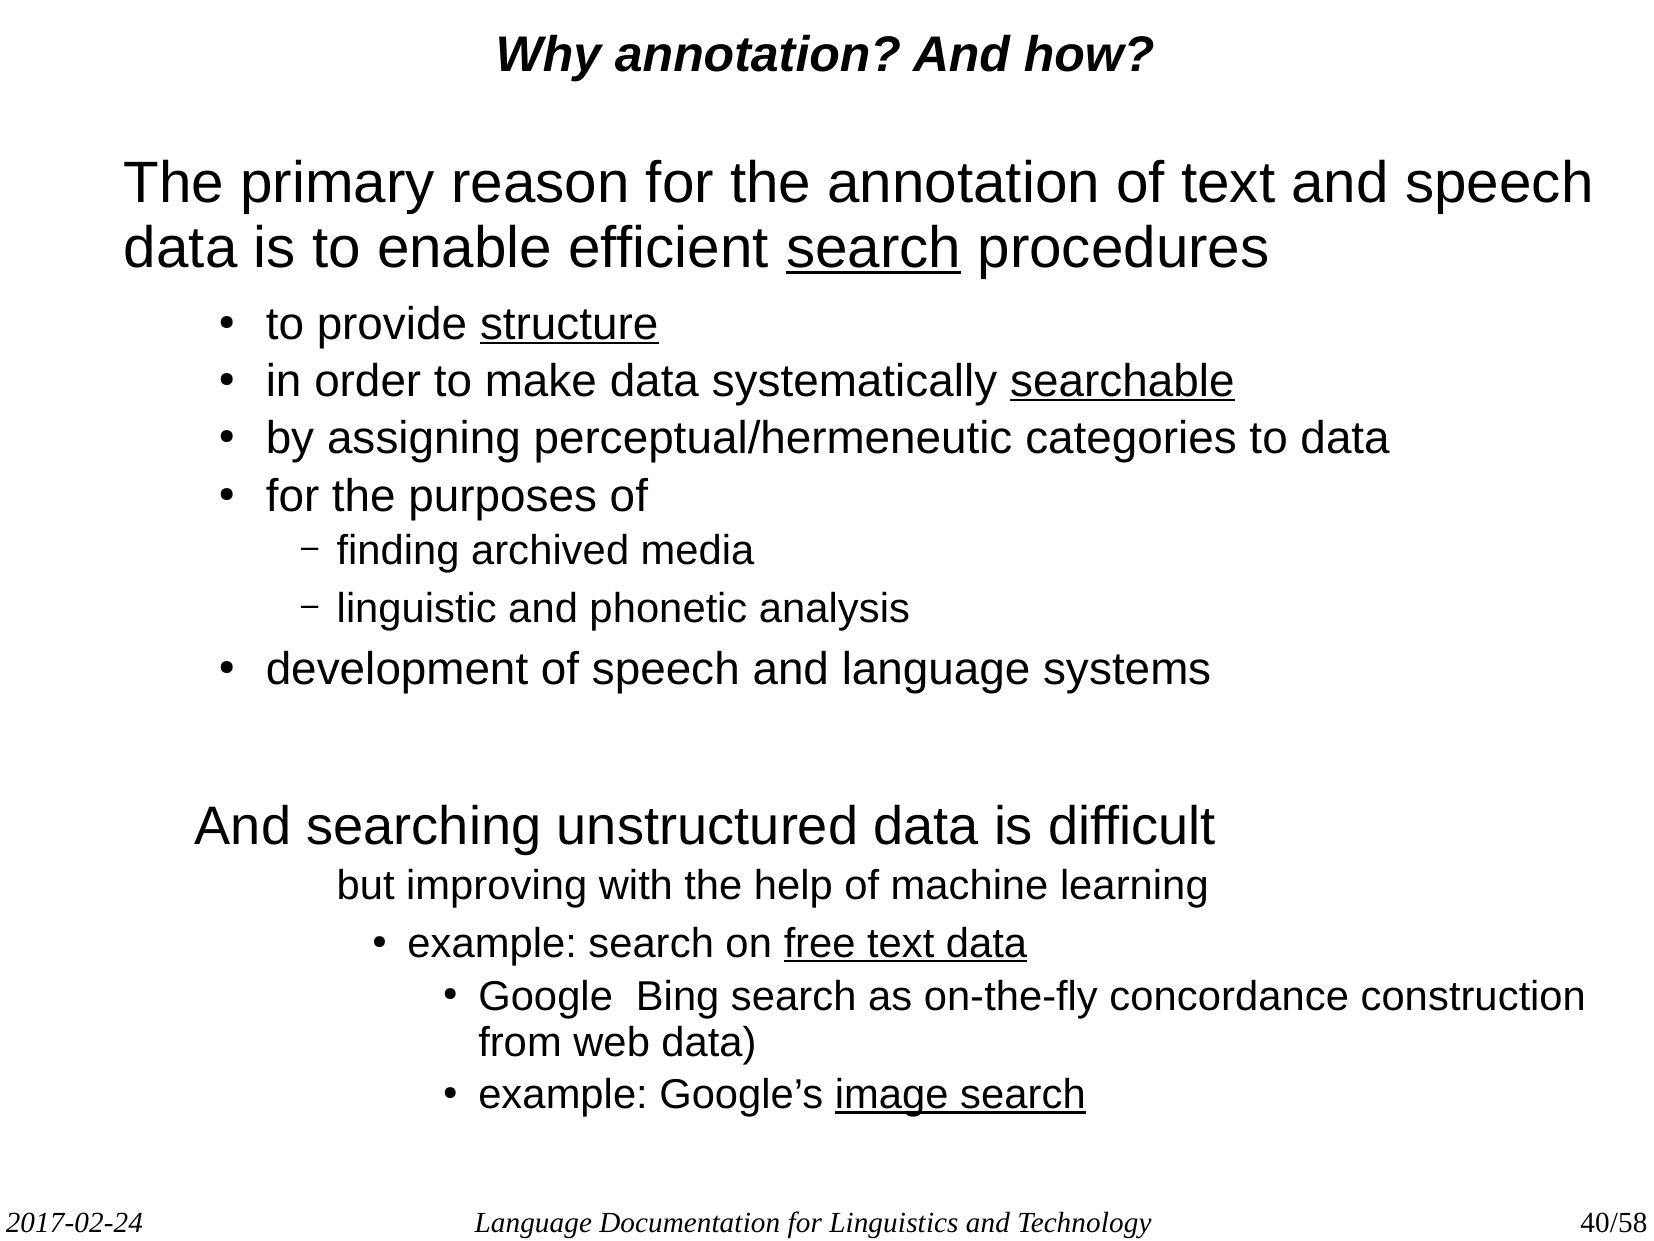

# Why annotation? And how?
The primary reason for the annotation of text and speech data is to enable efficient search procedures
to provide structure
in order to make data systematically searchable
by assigning perceptual/hermeneutic categories to data
for the purposes of
finding archived media
linguistic and phonetic analysis
development of speech and language systems
And searching unstructured data is difficult
but improving with the help of machine learning
example: search on free text data
Google Bing search as on-the-fly concordance construction from web data)
example: Google’s image search
ELKL-4, U Agra, 2016-02-25_27
D. Gibbon: What can endangered languages teach the language technologies?
40